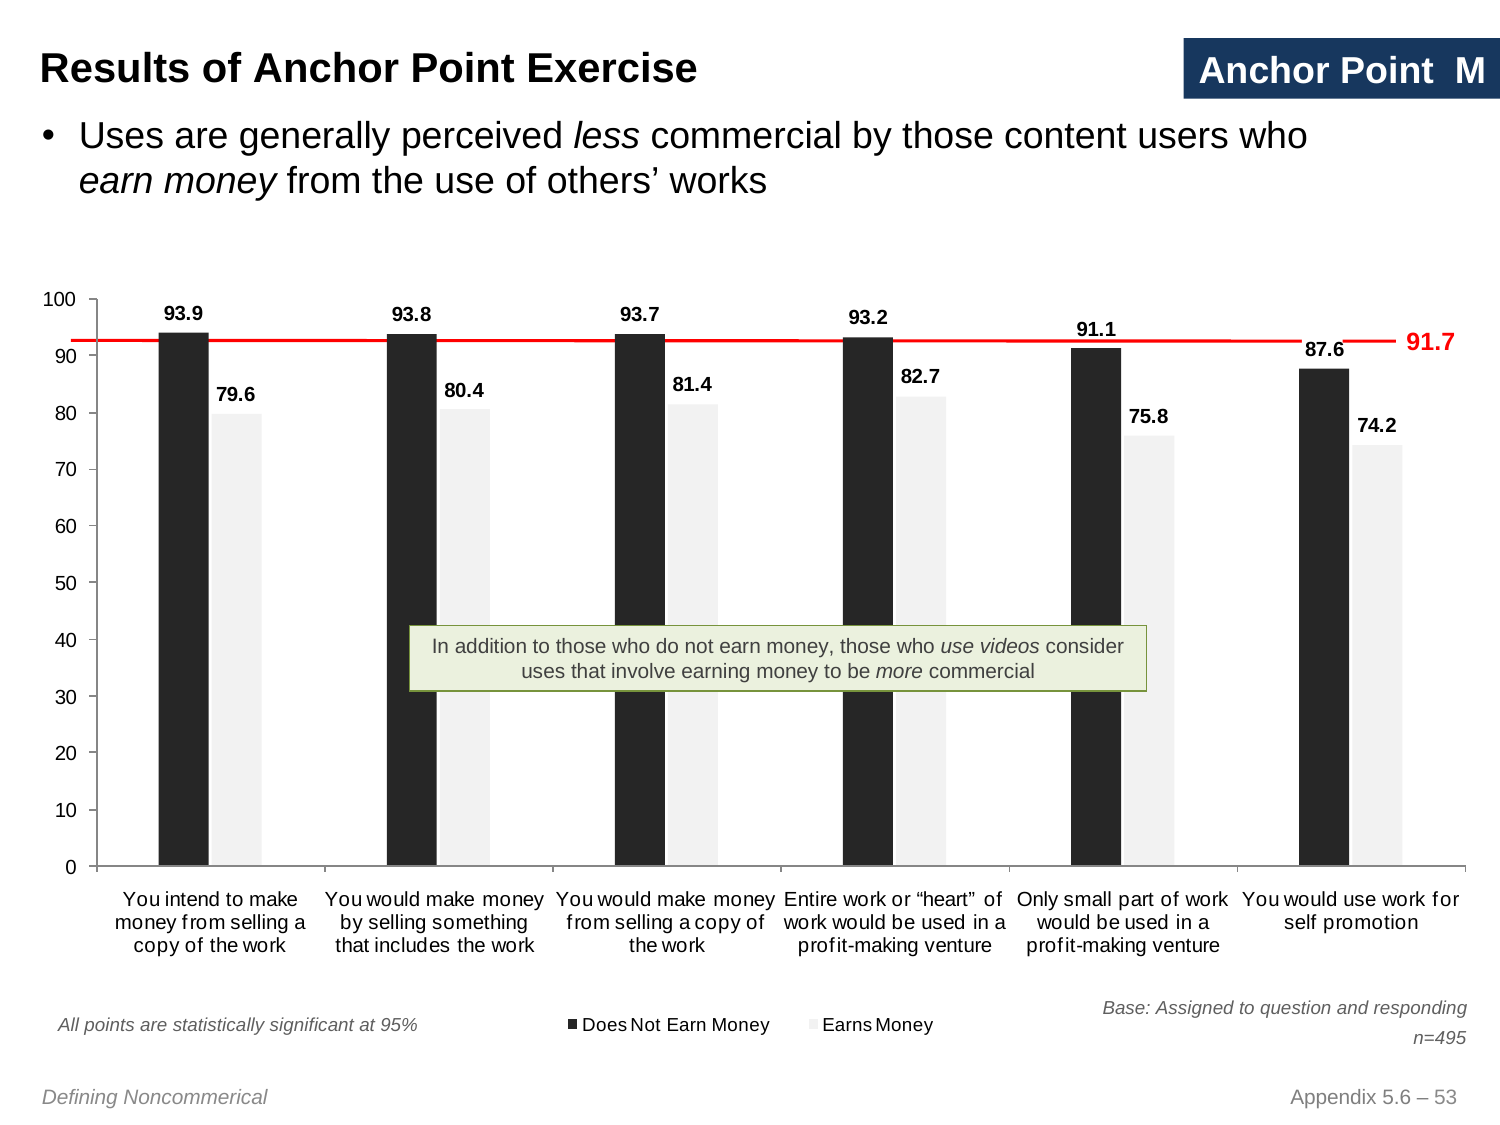

Results of Anchor Point Exercise
Anchor Point M
Uses are generally perceived less commercial by those content users who earn money from the use of others’ works
91.7
In addition to those who do not earn money, those who use videos consider uses that involve earning money to be more commercial
Base: Assigned to question and responding
n=495
All points are statistically significant at 95%
Defining Noncommerical
Appendix 5.6 –